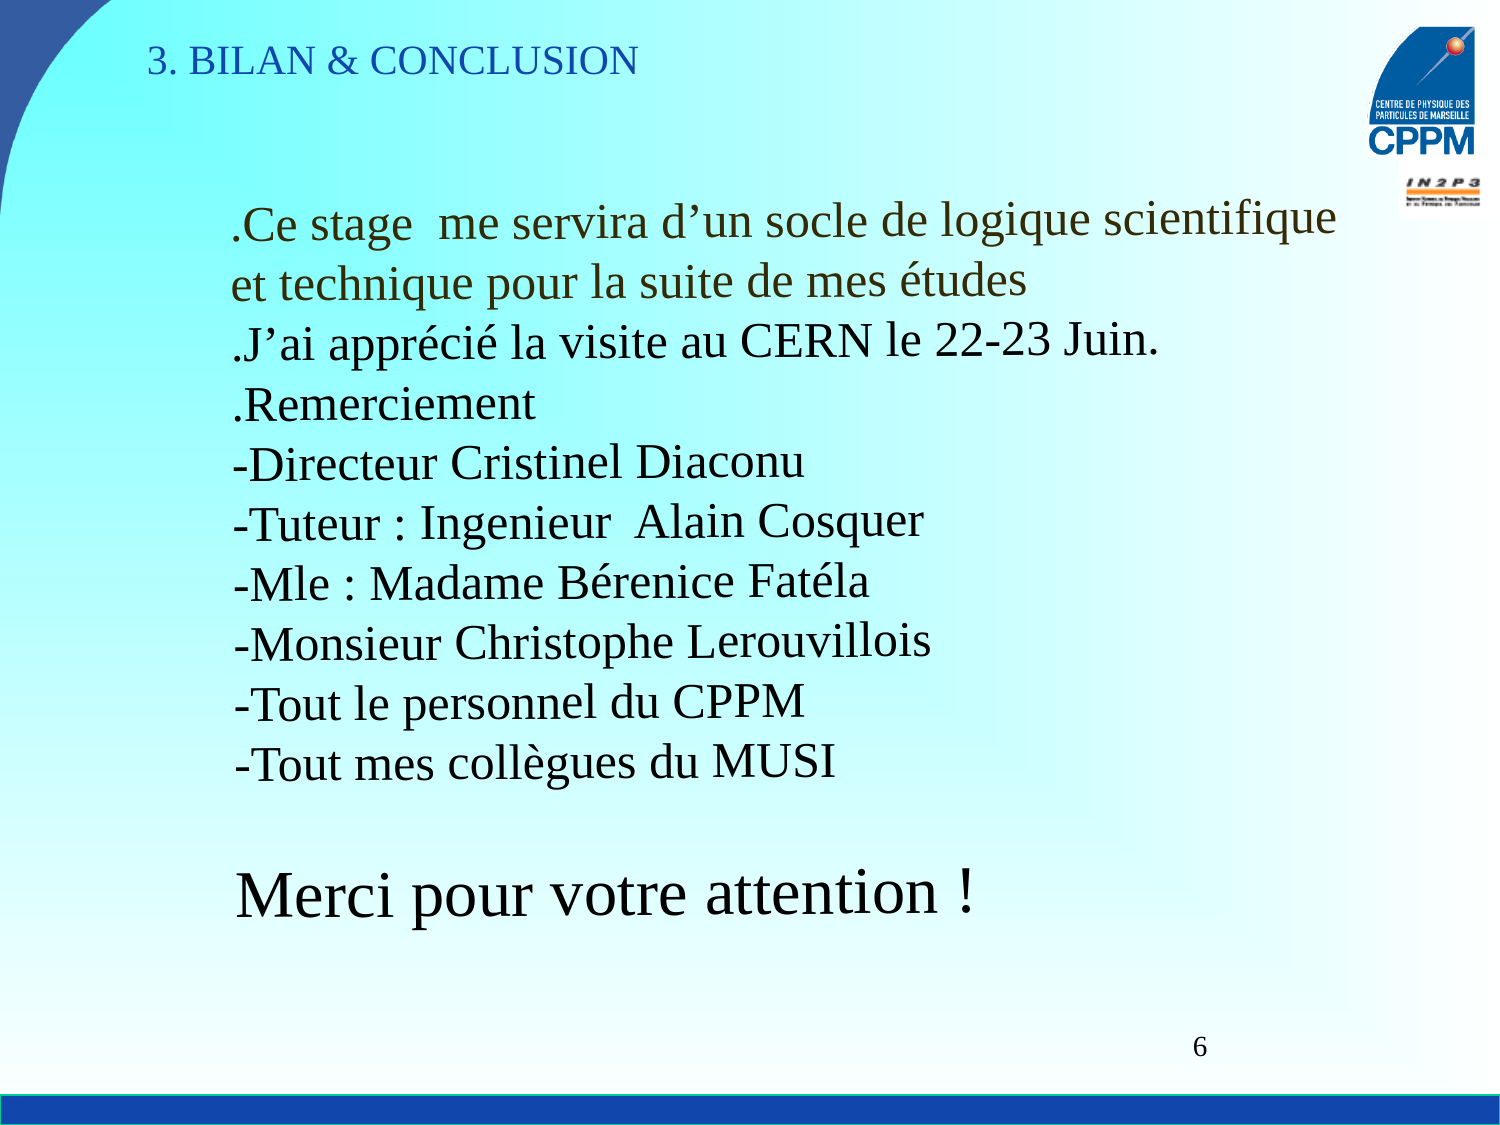

3. BILAN & CONCLUSION
.Ce stage me servira d’un socle de logique scientifique et technique pour la suite de mes études
.J’ai apprécié la visite au CERN le 22-23 Juin.
.Remerciement
-Directeur Cristinel Diaconu
-Tuteur : Ingenieur Alain Cosquer
-Mle : Madame Bérenice Fatéla
-Monsieur Christophe Lerouvillois
-Tout le personnel du CPPM
-Tout mes collègues du MUSI
Merci pour votre attention !